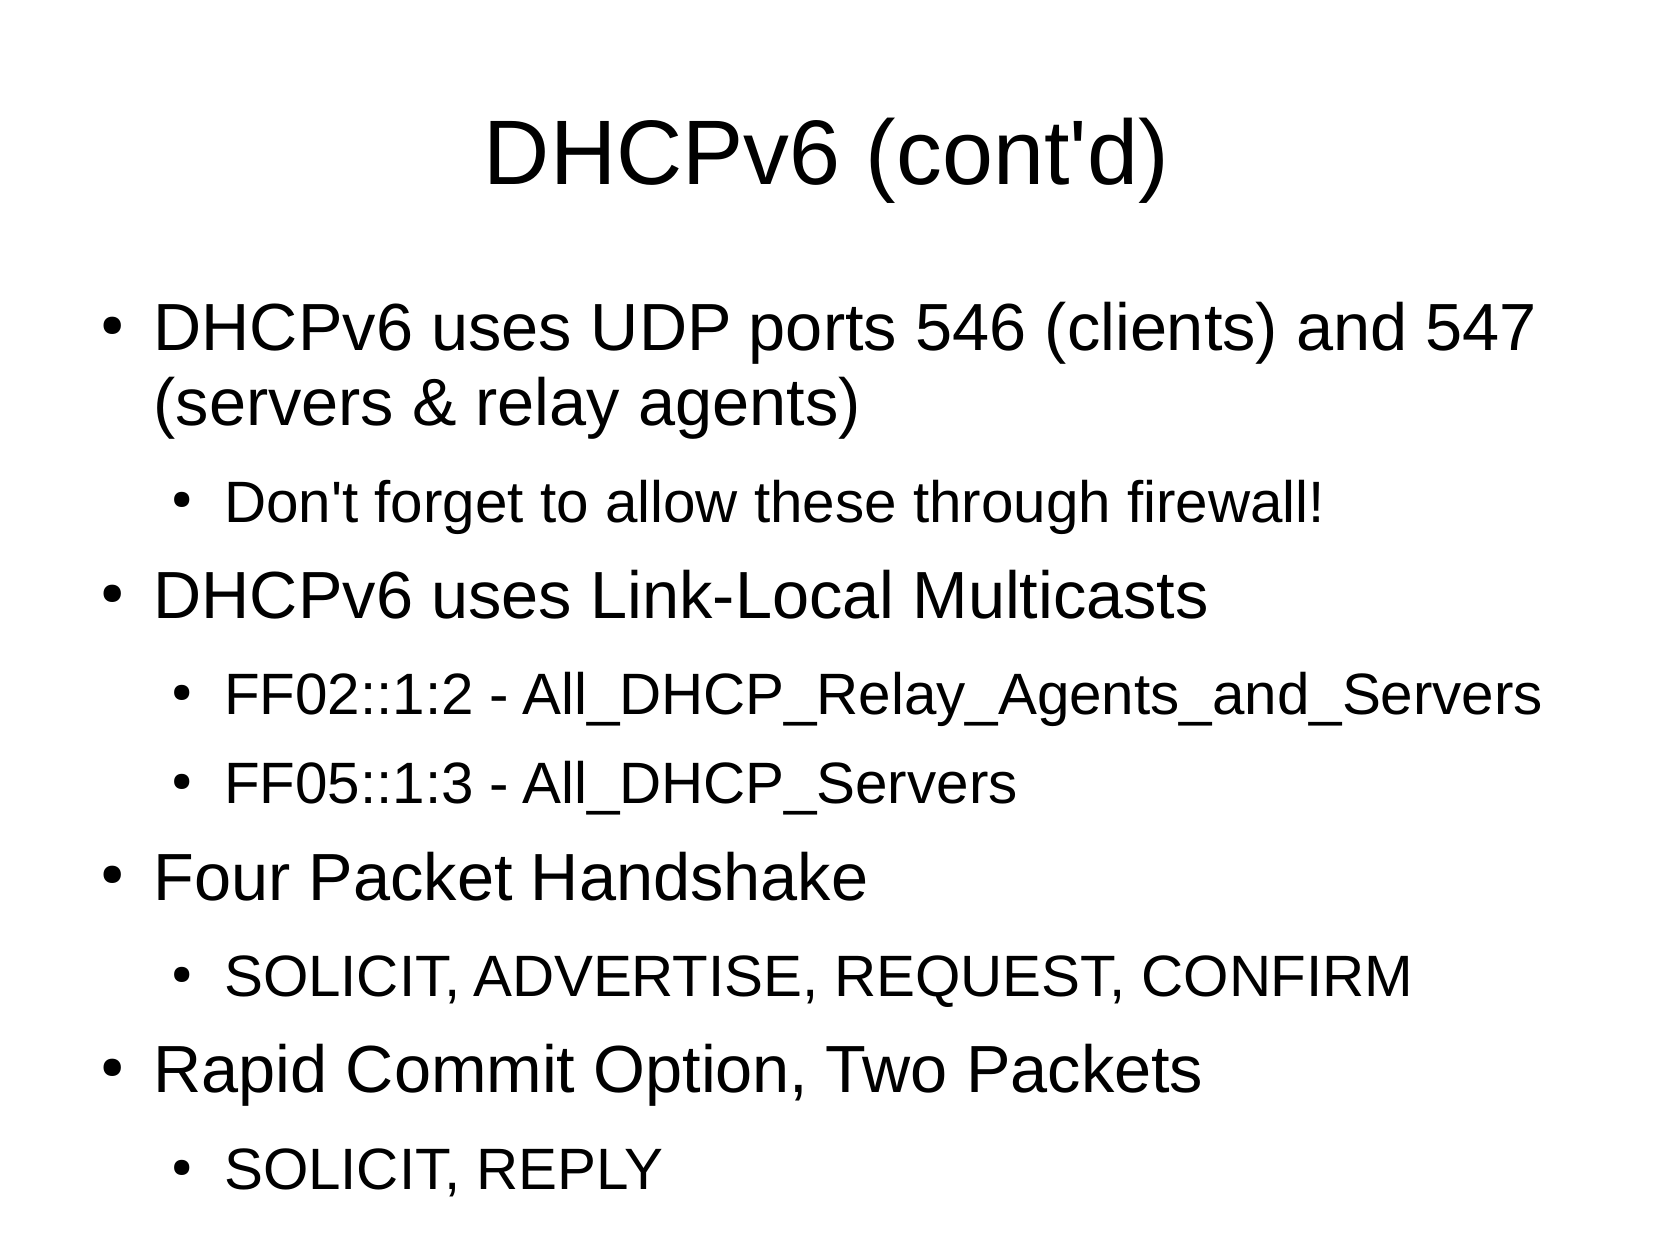

# DHCPv6 (cont'd)
DHCPv6 uses UDP ports 546 (clients) and 547 (servers & relay agents)
Don't forget to allow these through firewall!
DHCPv6 uses Link-Local Multicasts
FF02::1:2 - All_DHCP_Relay_Agents_and_Servers
FF05::1:3 - All_DHCP_Servers
Four Packet Handshake
SOLICIT, ADVERTISE, REQUEST, CONFIRM
Rapid Commit Option, Two Packets
SOLICIT, REPLY